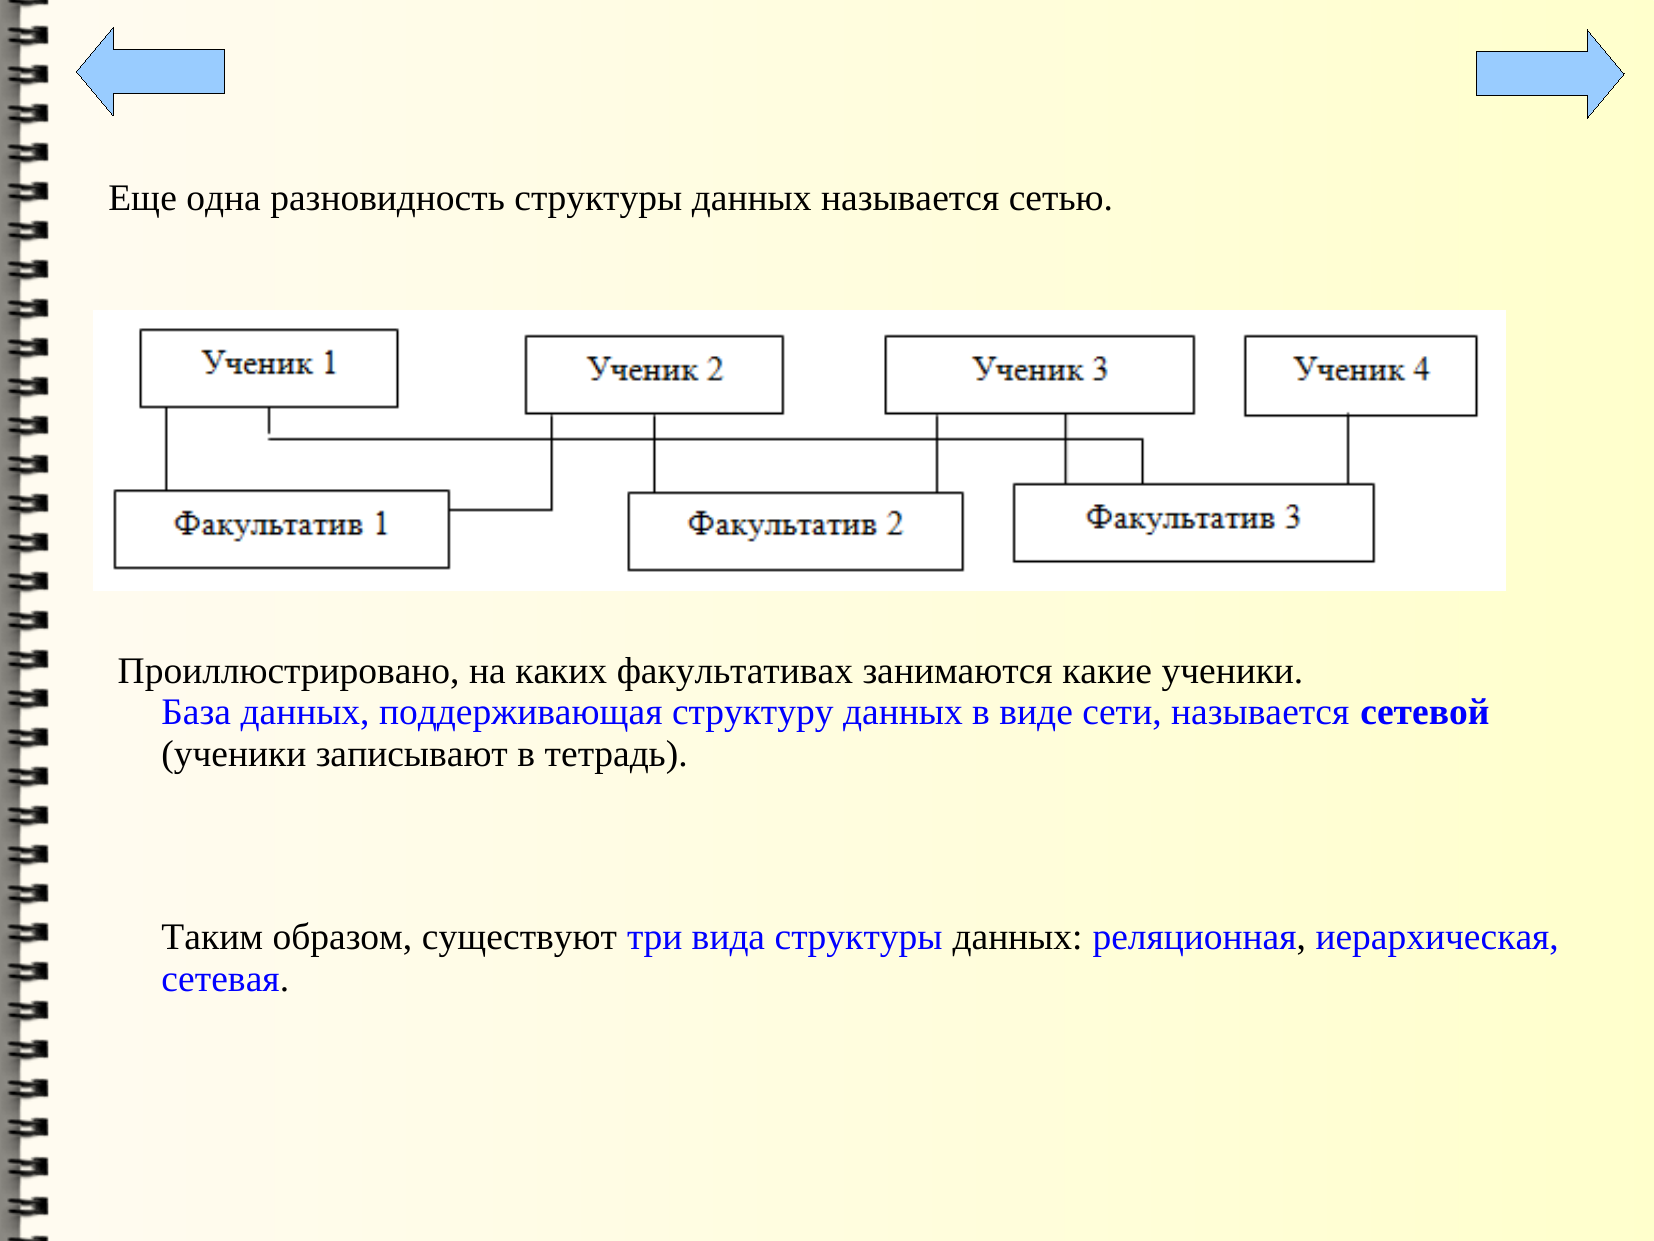

# Еще одна разновидность структуры данных называется сетью.
 Проиллюстрировано, на каких факультативах занимаются какие ученики.
База данных, поддерживающая структуру данных в виде сети, называется сетевой (ученики записывают в тетрадь).
Таким образом, существуют три вида структуры данных: реляционная, иерархическая, сетевая.